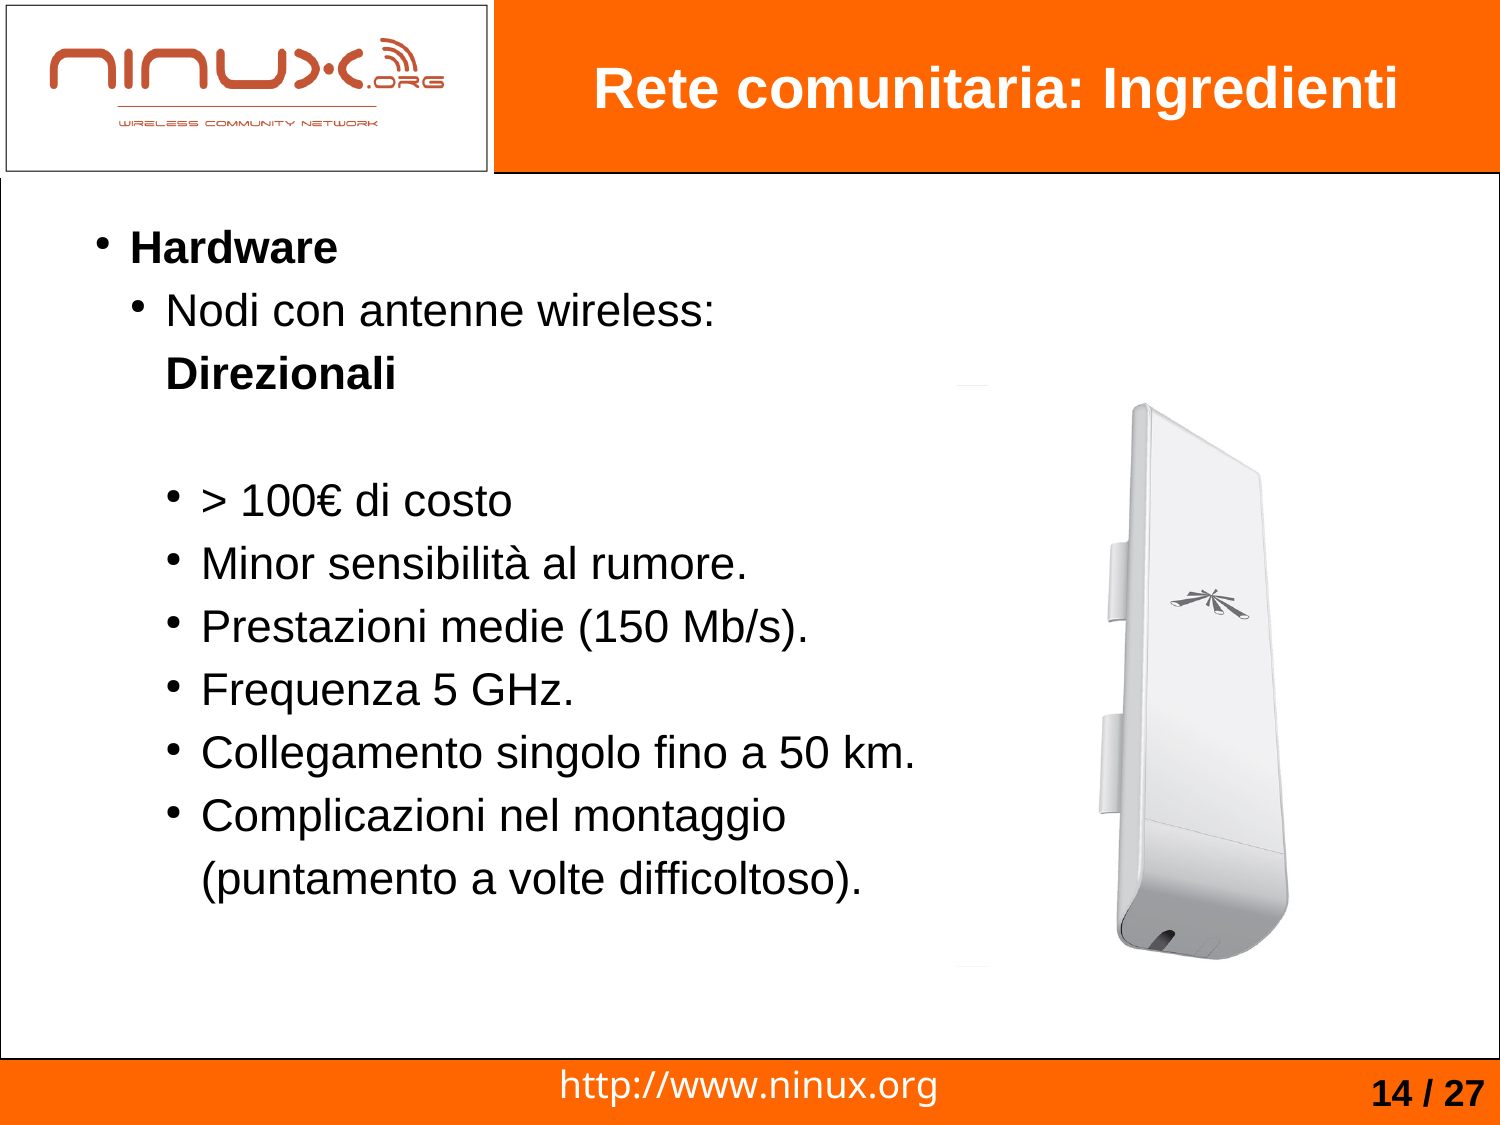

# Rete comunitaria: Ingredienti
Hardware
Nodi con antenne wireless:
Direzionali
> 100€ di costo
Minor sensibilità al rumore.
Prestazioni medie (150 Mb/s).
Frequenza 5 GHz.
Collegamento singolo fino a 50 km.
Complicazioni nel montaggio
(puntamento a volte difficoltoso).
http://www.ninux.org